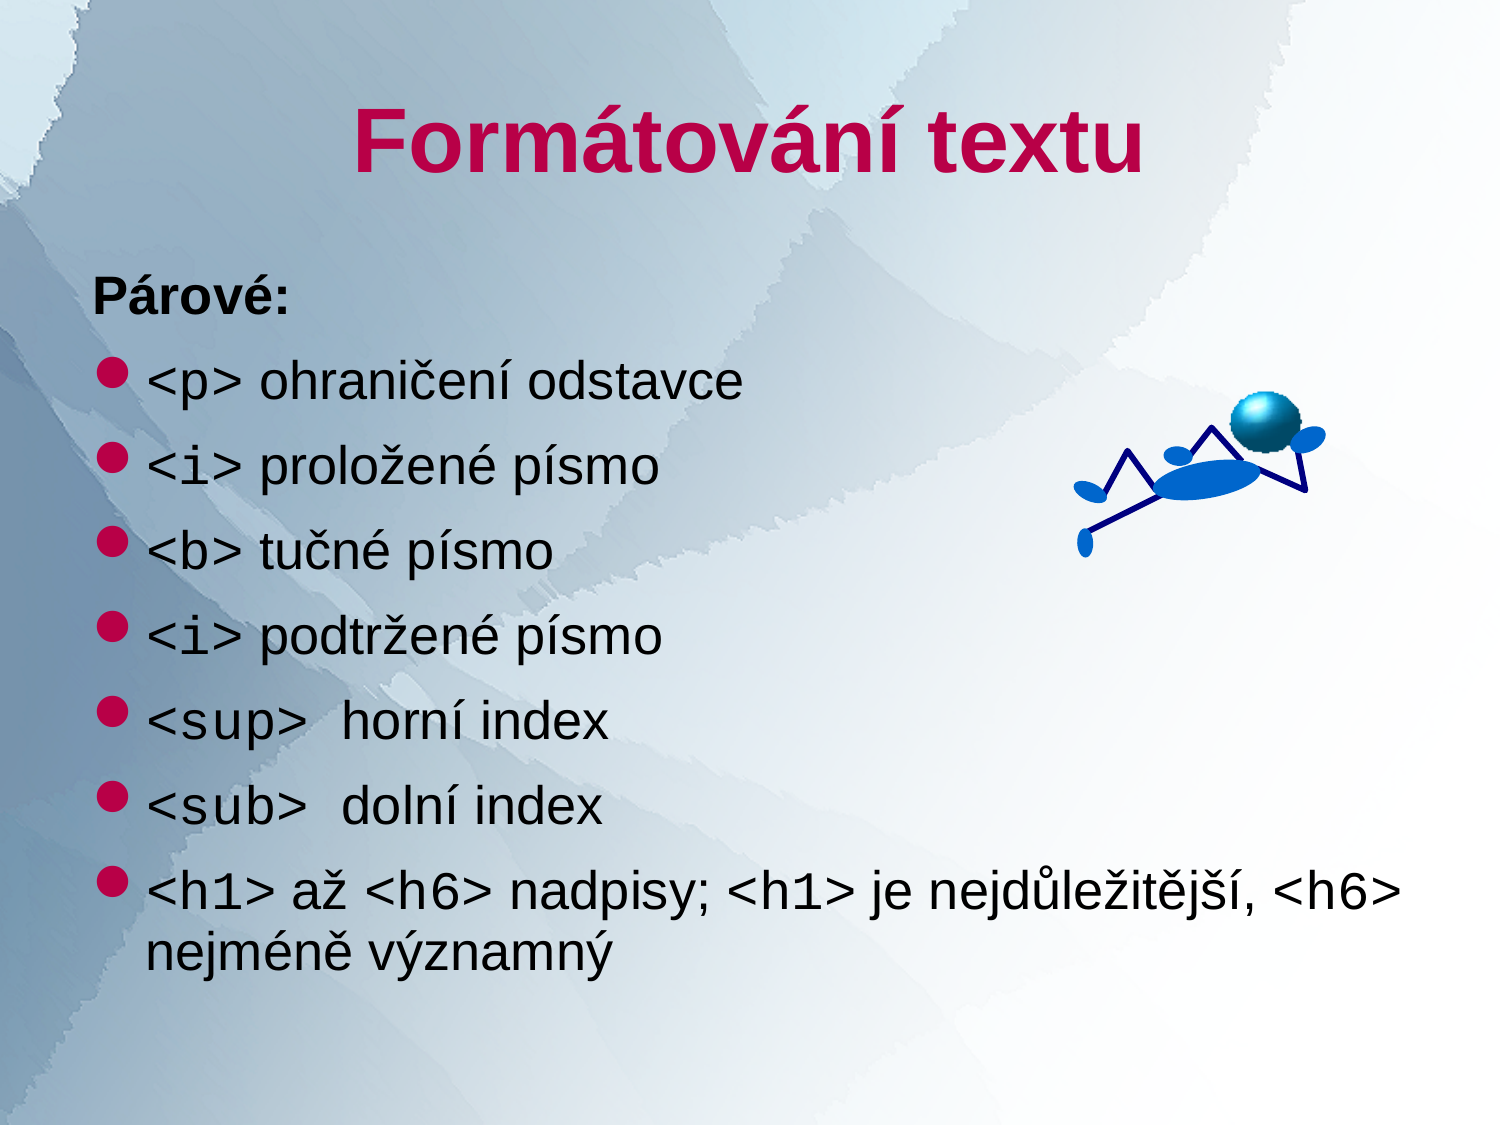

Formátování textu
Párové:
<p> ohraničení odstavce
<i> proložené písmo
<b> tučné písmo
<i> podtržené písmo
<sup> horní index
<sub> dolní index
<h1> až <h6> nadpisy; <h1> je nejdůležitější, <h6> nejméně významný